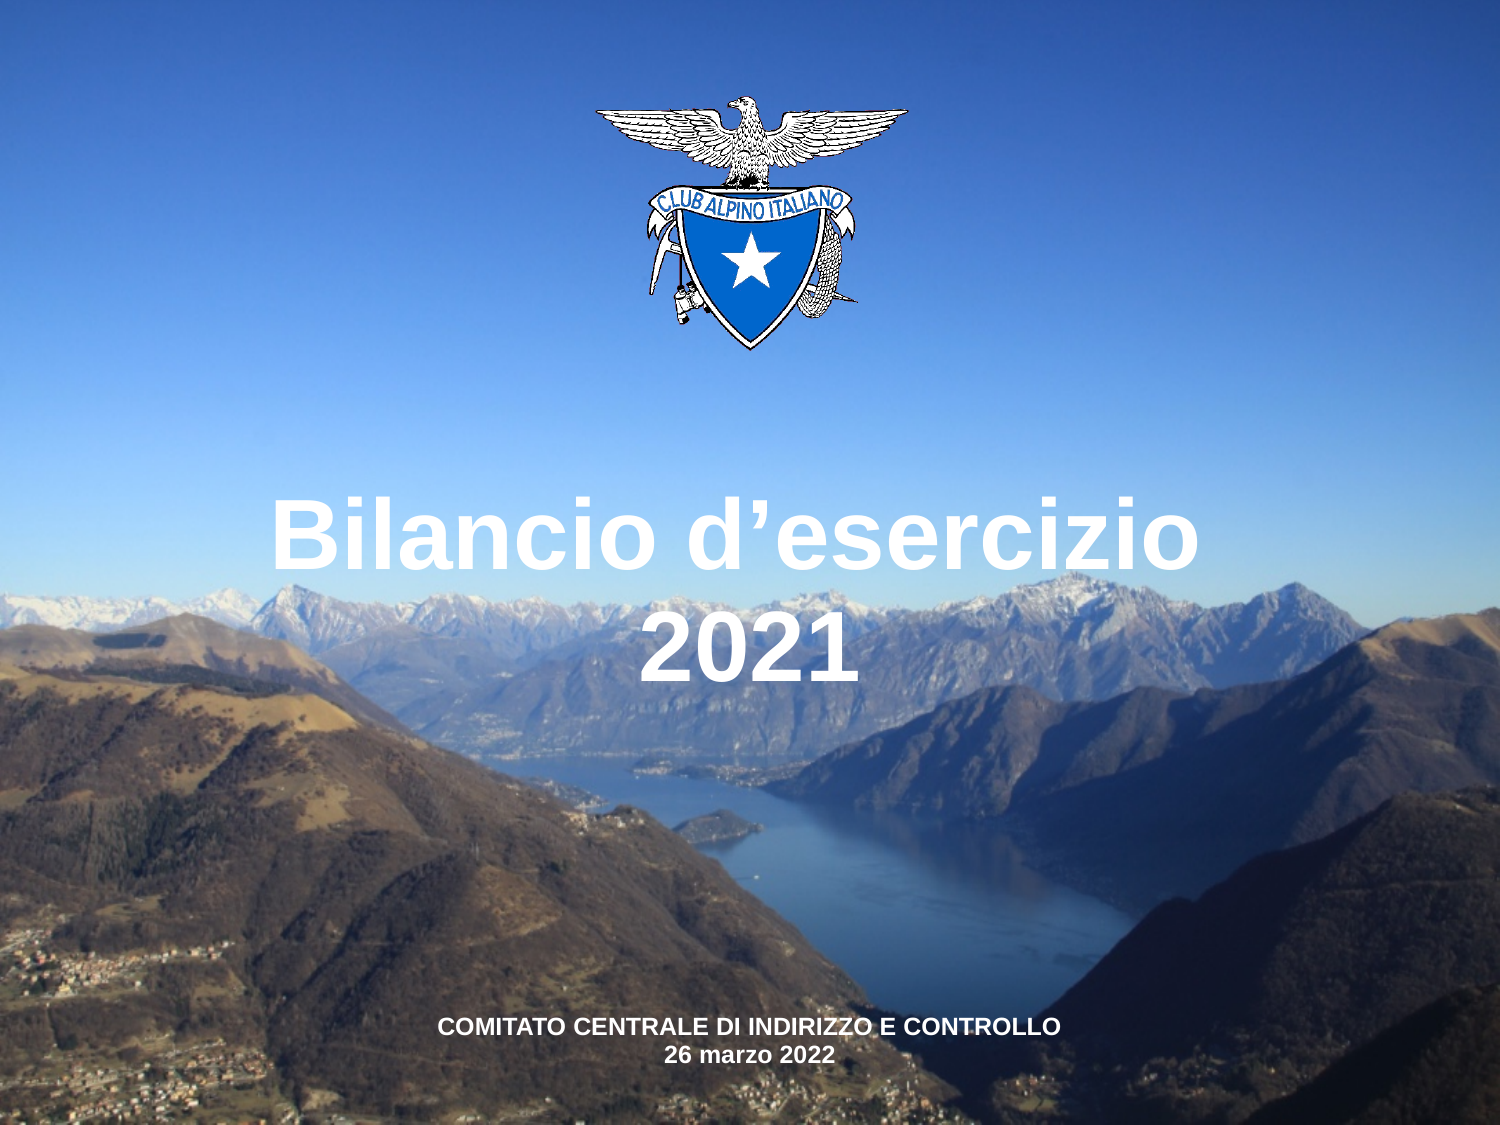

Bilancio d’esercizio
2021
COMITATO CENTRALE DI INDIRIZZO E CONTROLLO
26 marzo 2022